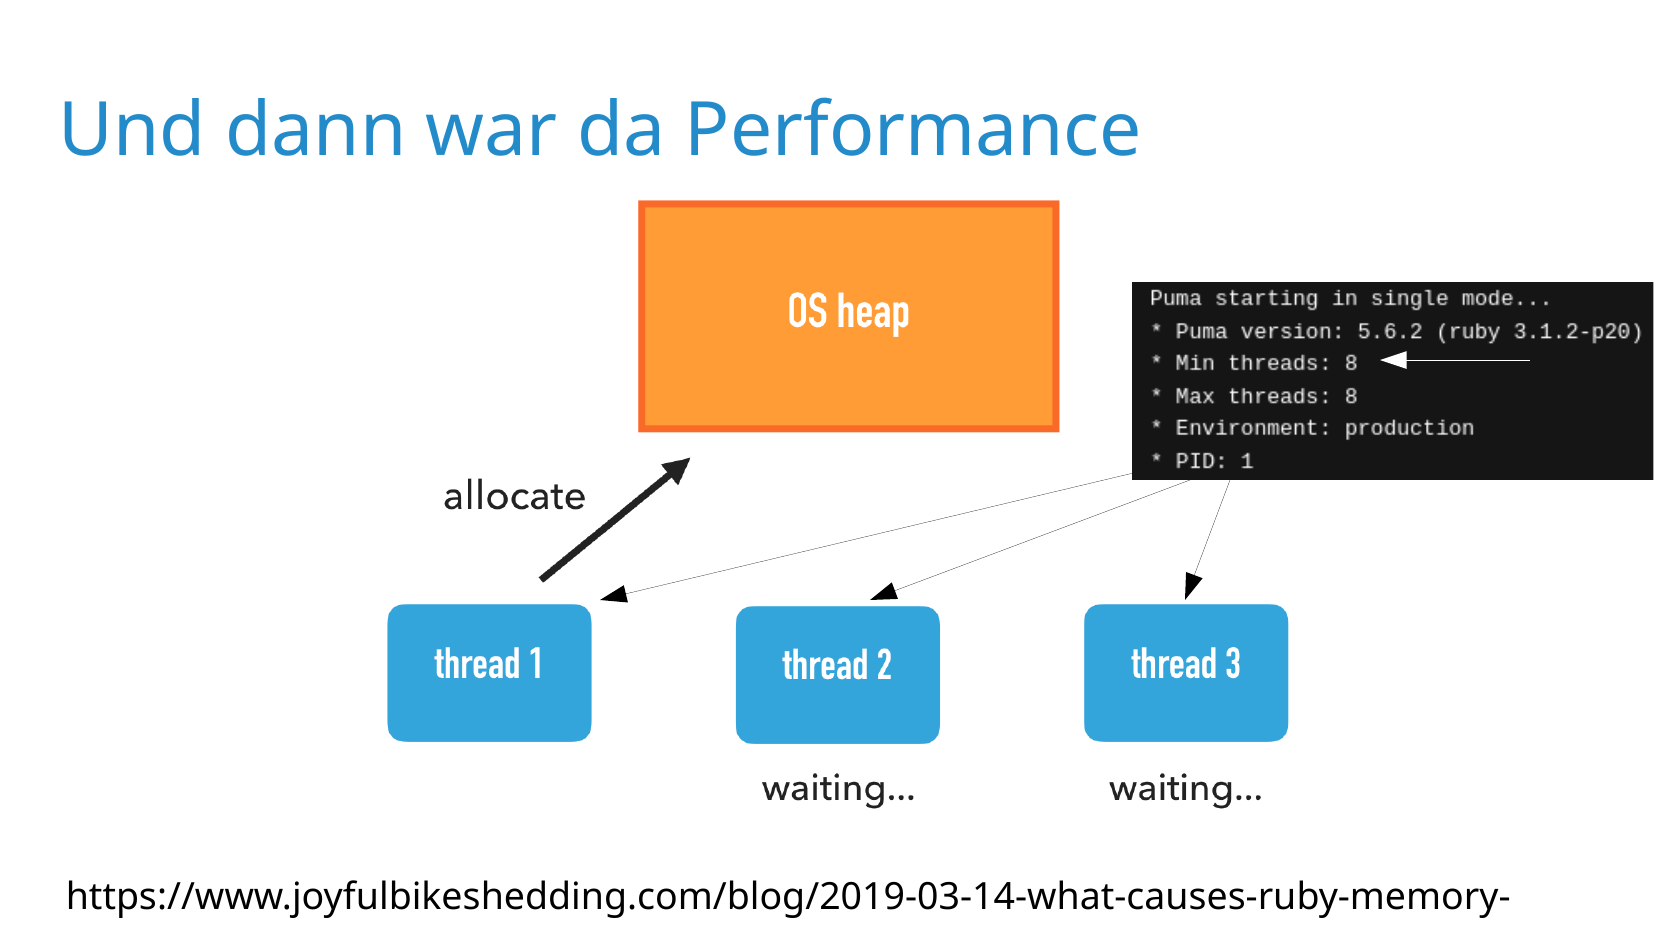

# Und dann war da Performance
https://www.joyfulbikeshedding.com/blog/2019-03-14-what-causes-ruby-memory-bloat.html